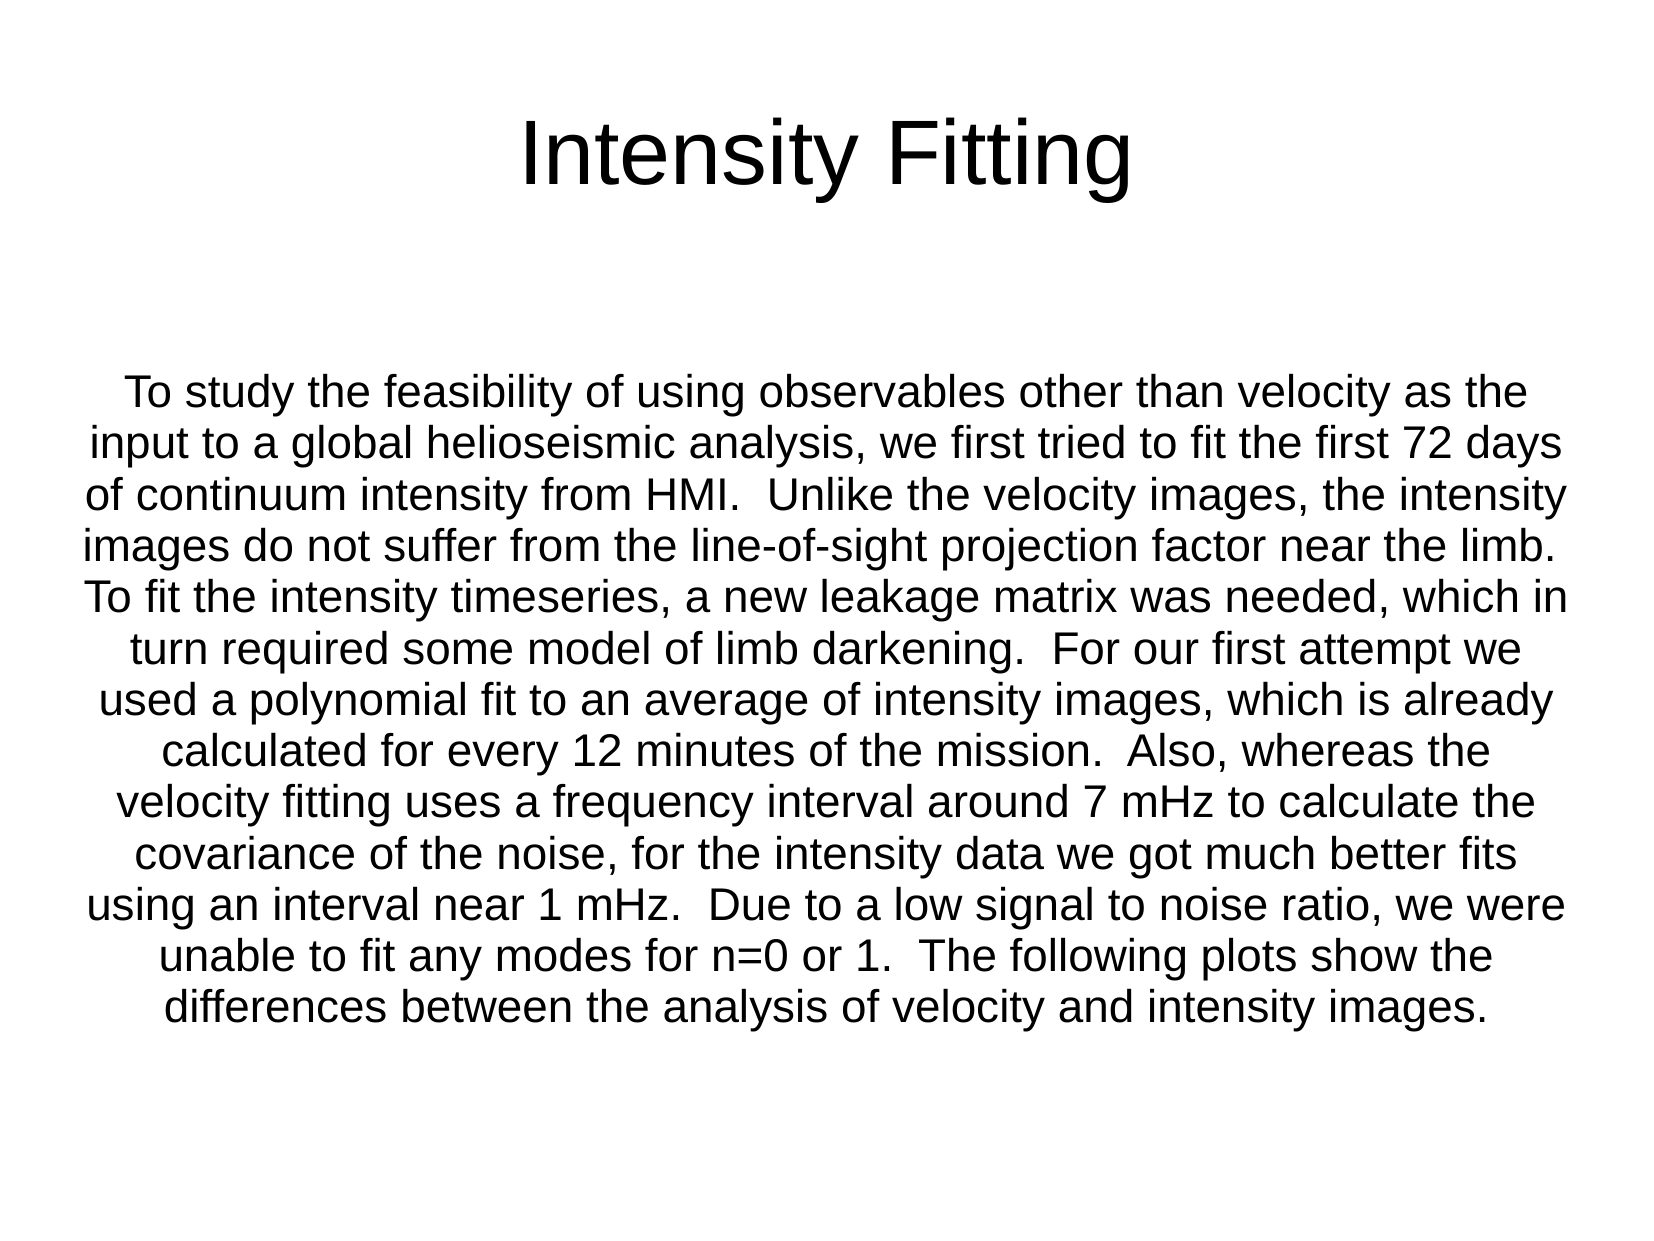

# Intensity Fitting
To study the feasibility of using observables other than velocity as the input to a global helioseismic analysis, we first tried to fit the first 72 days of continuum intensity from HMI. Unlike the velocity images, the intensity images do not suffer from the line-of-sight projection factor near the limb. To fit the intensity timeseries, a new leakage matrix was needed, which in turn required some model of limb darkening. For our first attempt we used a polynomial fit to an average of intensity images, which is already calculated for every 12 minutes of the mission. Also, whereas the velocity fitting uses a frequency interval around 7 mHz to calculate the covariance of the noise, for the intensity data we got much better fits using an interval near 1 mHz. Due to a low signal to noise ratio, we were unable to fit any modes for n=0 or 1. The following plots show the differences between the analysis of velocity and intensity images.